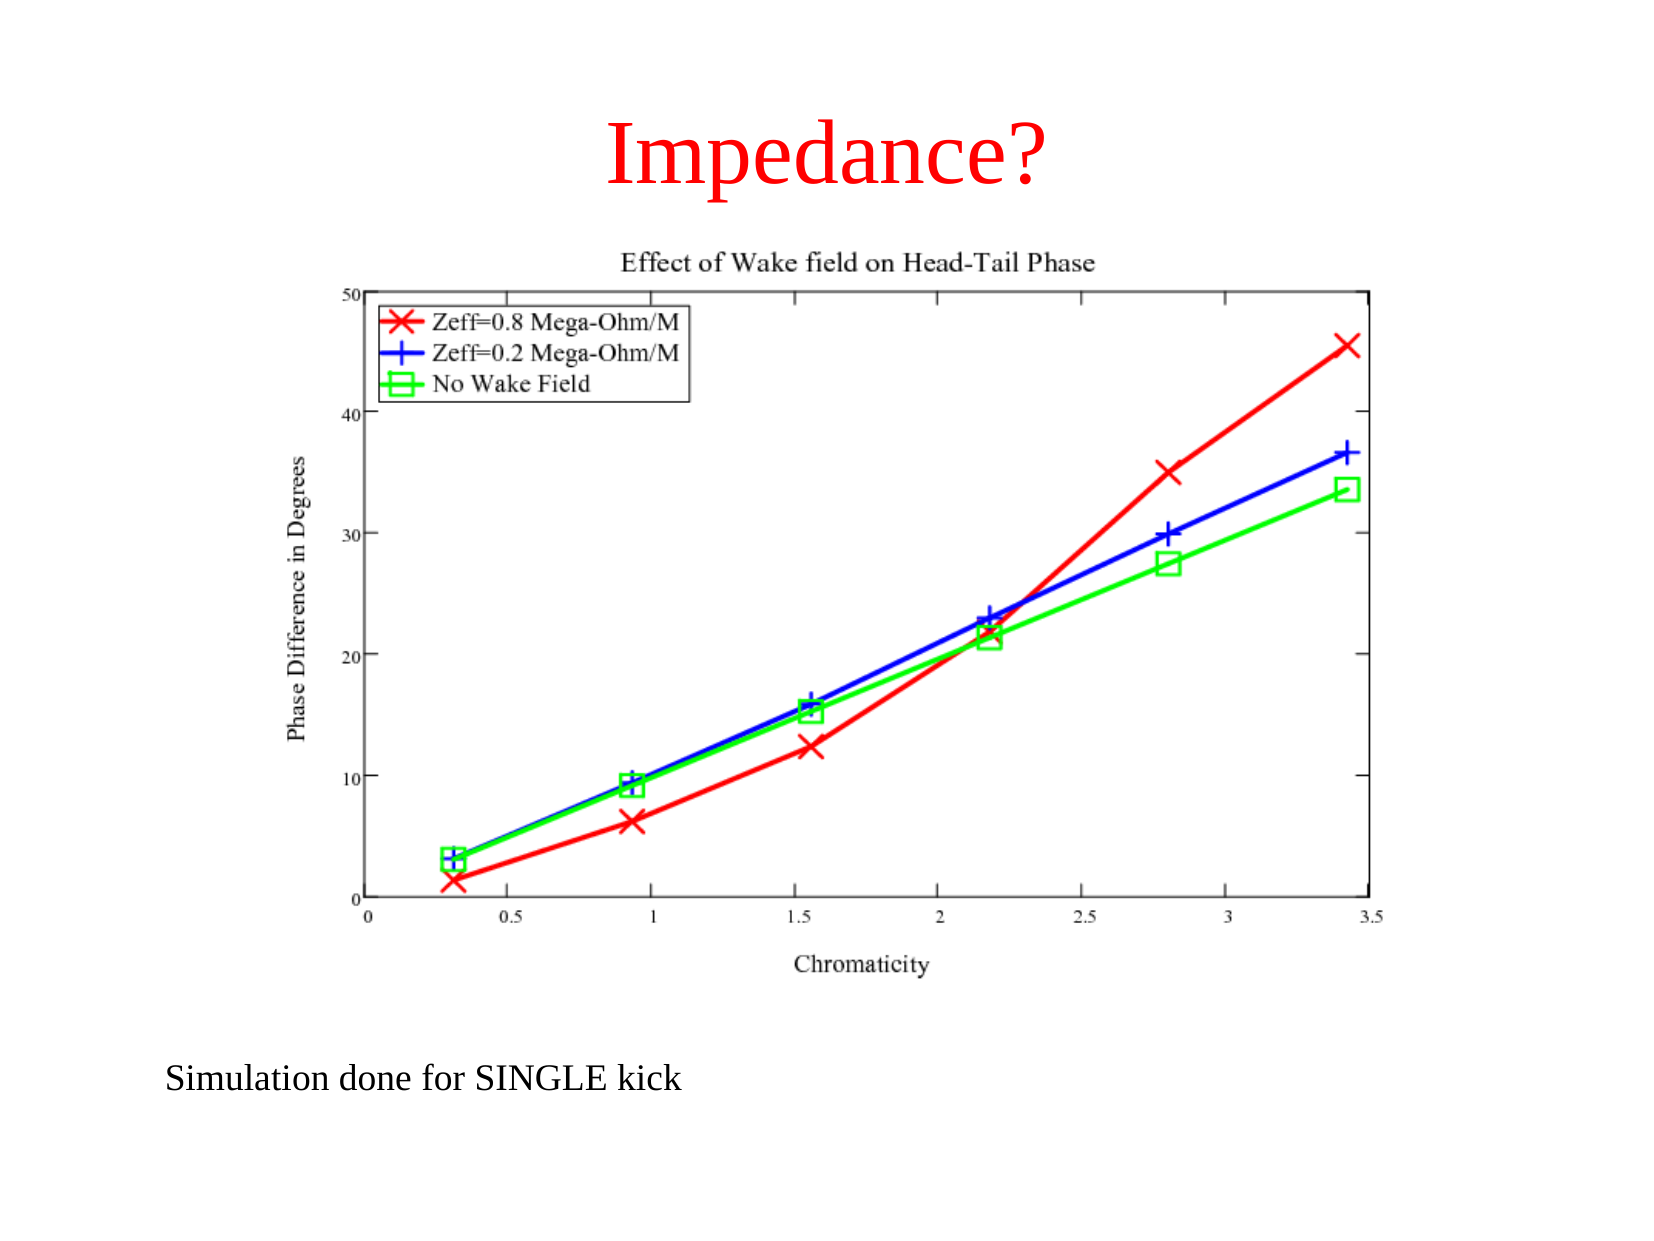

# Impedance?
Simulation done for SINGLE kick